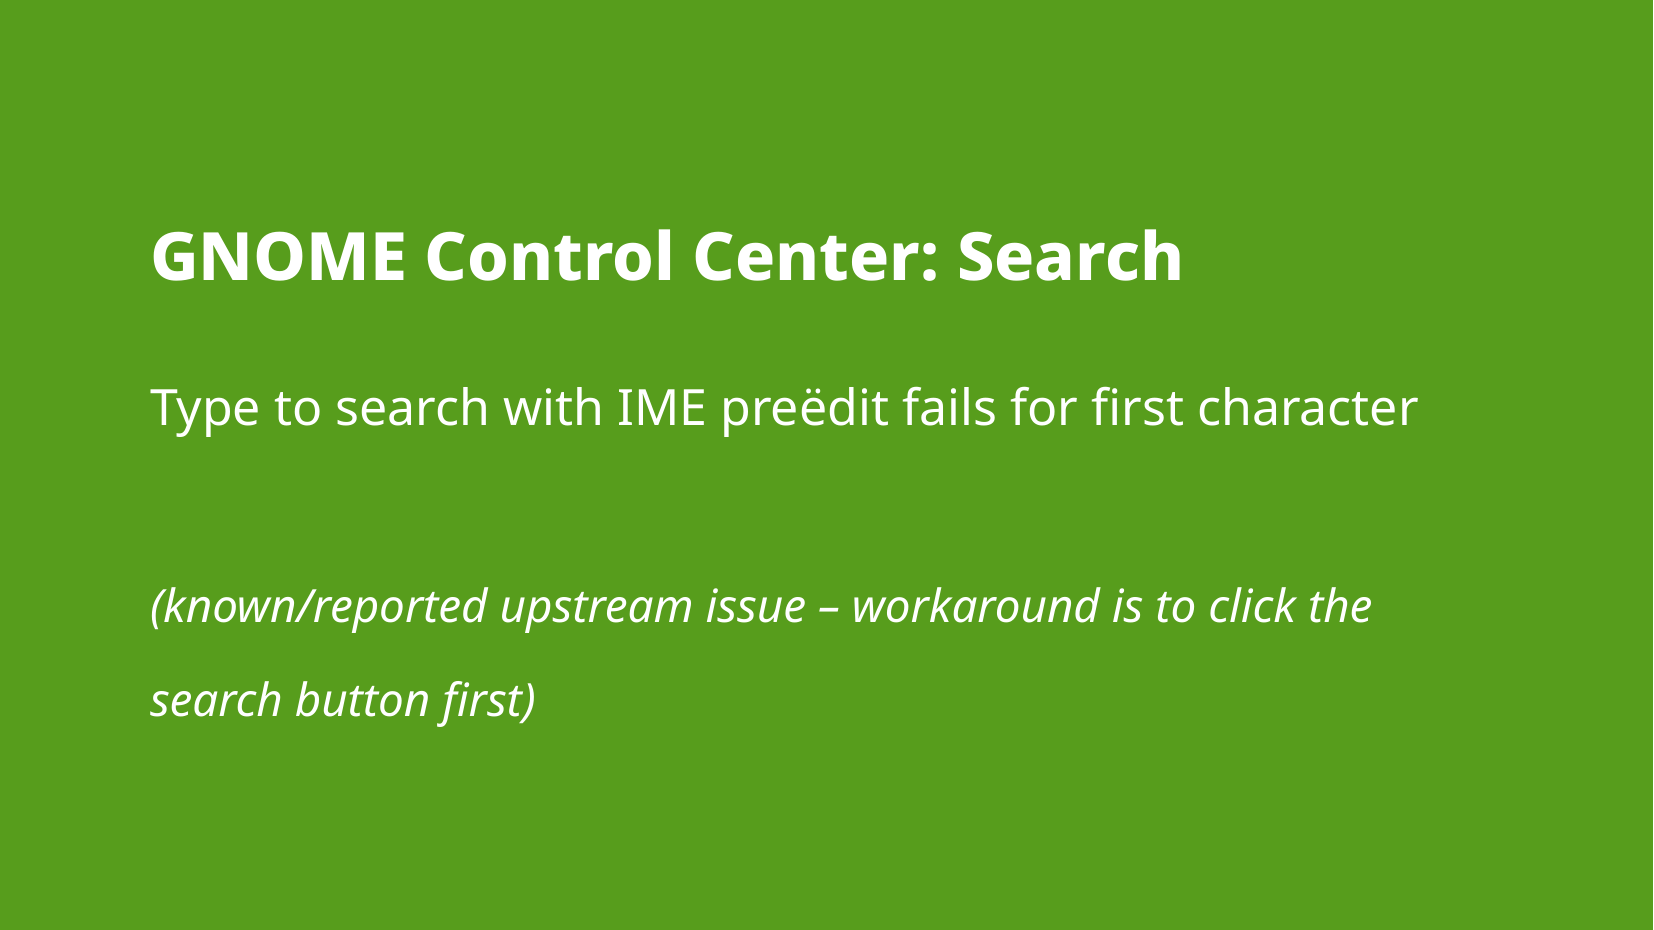

# GNOME Control Center: Search
Type to search with IME preëdit fails for first character
(known/reported upstream issue – workaround is to click the search button first)